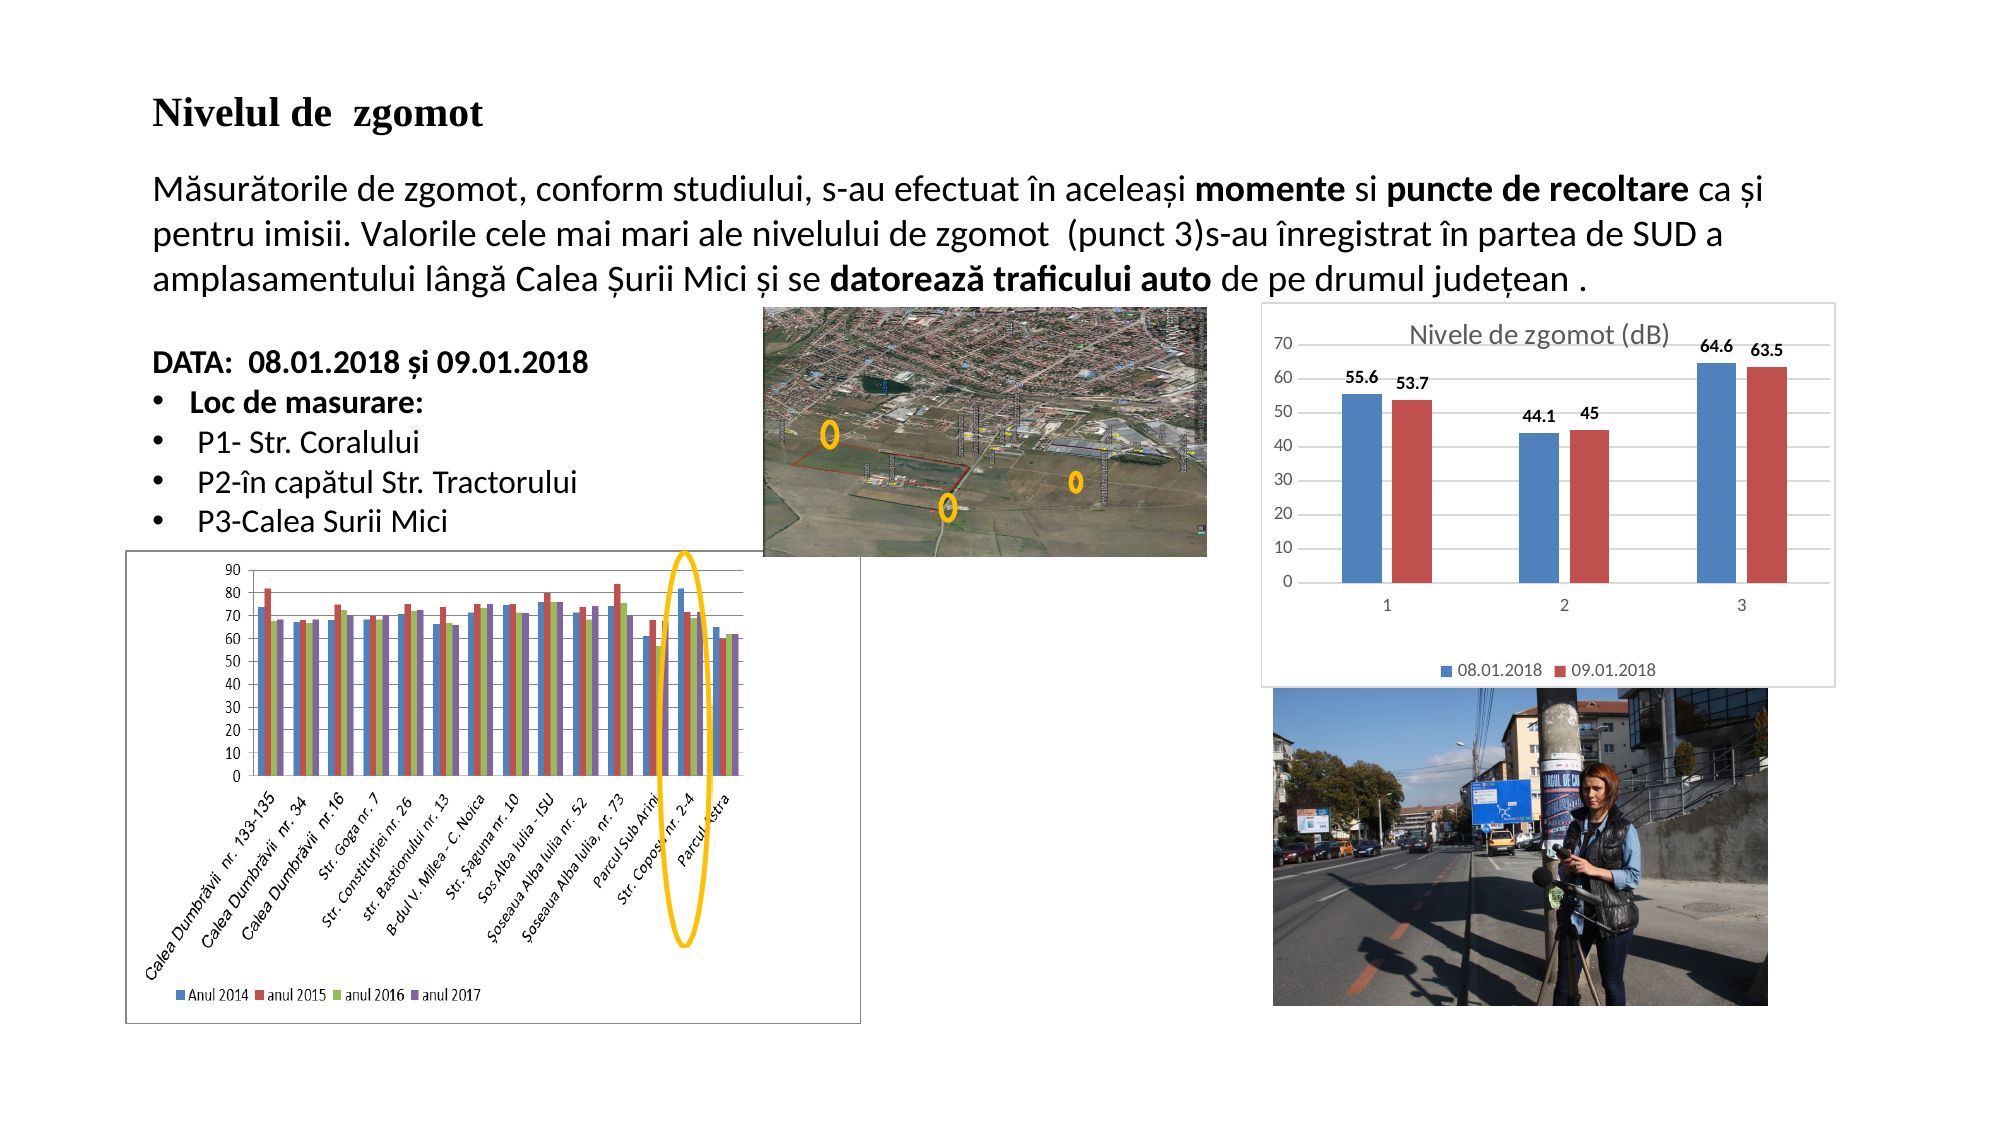

# Nivelul de zgomot
Măsurătorile de zgomot, conform studiului, s-au efectuat în aceleași momente si puncte de recoltare ca și pentru imisii. Valorile cele mai mari ale nivelului de zgomot (punct 3)s-au înregistrat în partea de SUD a amplasamentului lângă Calea Șurii Mici și se datorează traficului auto de pe drumul județean .
DATA: 08.01.2018 și 09.01.2018
Loc de masurare:
 P1- Str. Coralului
 P2-în capătul Str. Tractorului
 P3-Calea Surii Mici
					Măsurători APM Sibiu
### Chart: Nivele de zgomot (dB)
| Category | 08.01.2018 | 09.01.2018 |
|---|---|---|
| 1 | 55.6 | 53.7 |
| 2 | 44.1 | 45.0 |
| 3 | 64.6 | 63.5 |